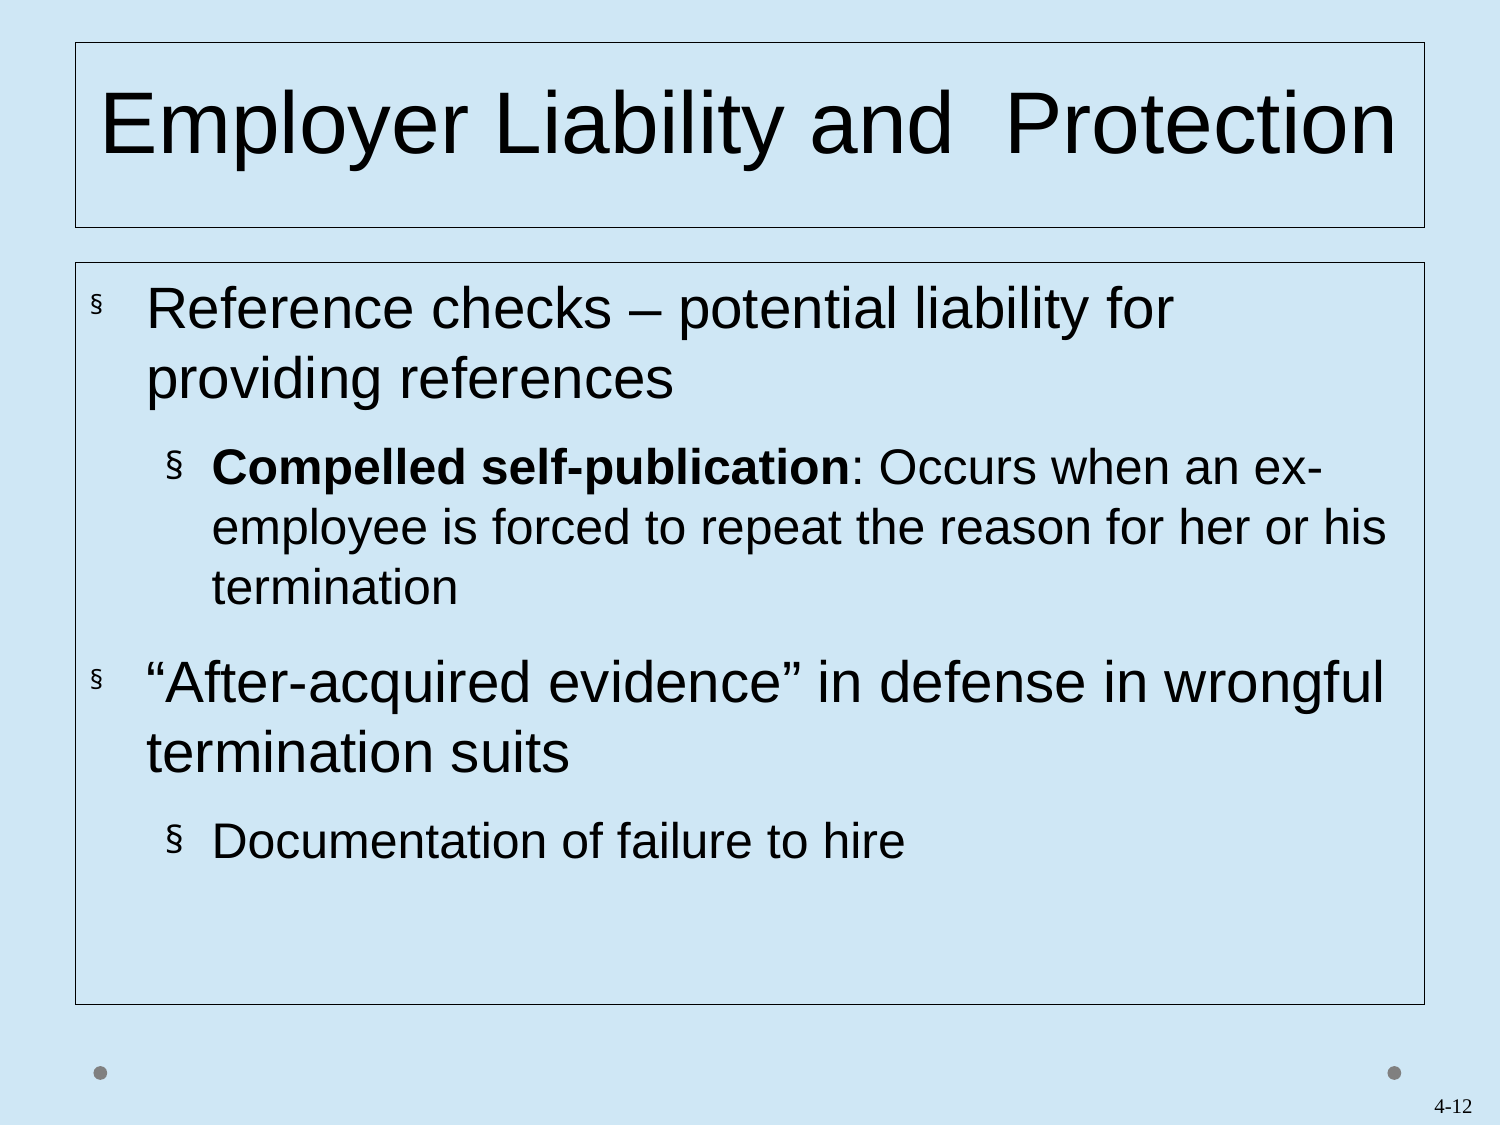

# Employer Liability and Protection
Reference checks – potential liability for providing references
Compelled self-publication: Occurs when an ex-employee is forced to repeat the reason for her or his termination
“After-acquired evidence” in defense in wrongful termination suits
Documentation of failure to hire